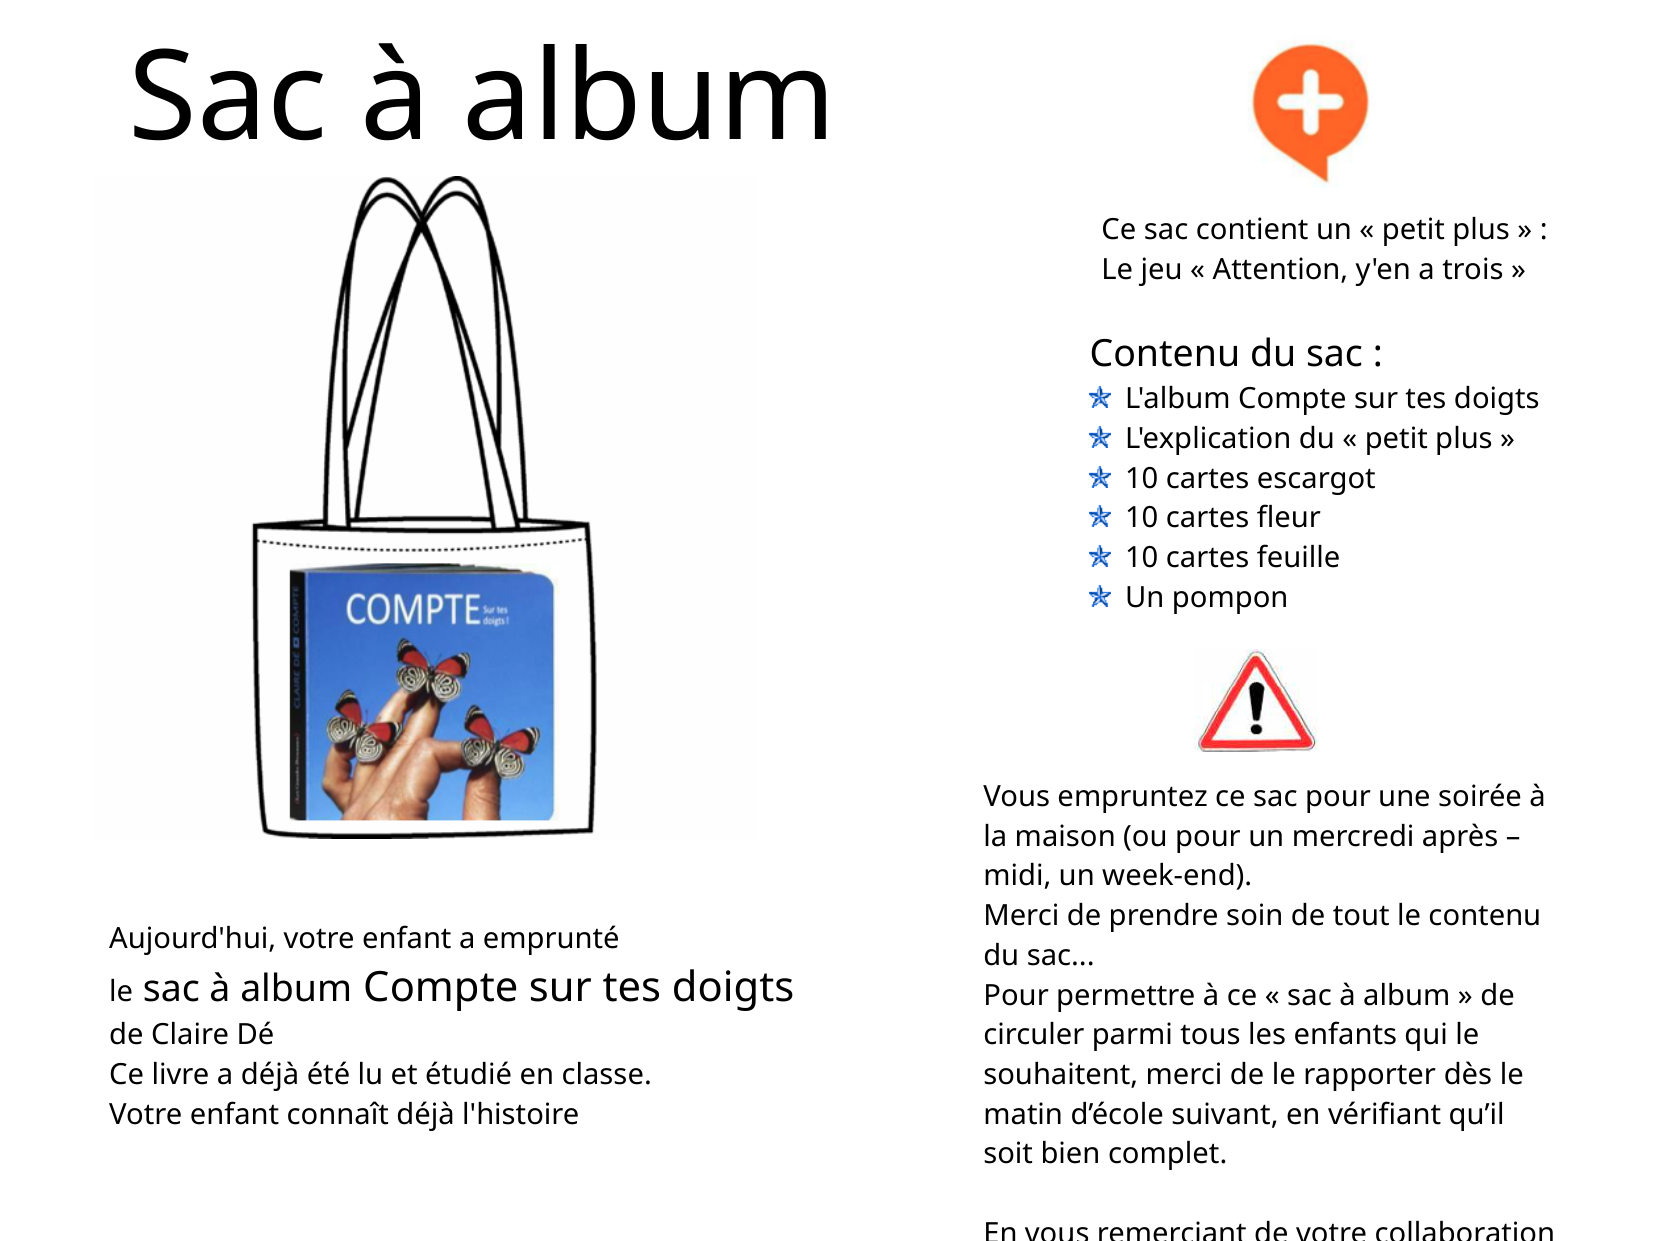

Sac à album
Ce sac contient un « petit plus » :
Le jeu « Attention, y'en a trois »
Contenu du sac :
L'album Compte sur tes doigts
L'explication du « petit plus »
10 cartes escargot
10 cartes fleur
10 cartes feuille
Un pompon
Vous empruntez ce sac pour une soirée à la maison (ou pour un mercredi après – midi, un week-end).
Merci de prendre soin de tout le contenu du sac...
Pour permettre à ce « sac à album » de circuler parmi tous les enfants qui le souhaitent, merci de le rapporter dès le matin d’école suivant, en vérifiant qu’il soit bien complet.
En vous remerciant de votre collaboration
Aujourd'hui, votre enfant a emprunté
le sac à album Compte sur tes doigts de Claire Dé
Ce livre a déjà été lu et étudié en classe.
Votre enfant connaît déjà l'histoire